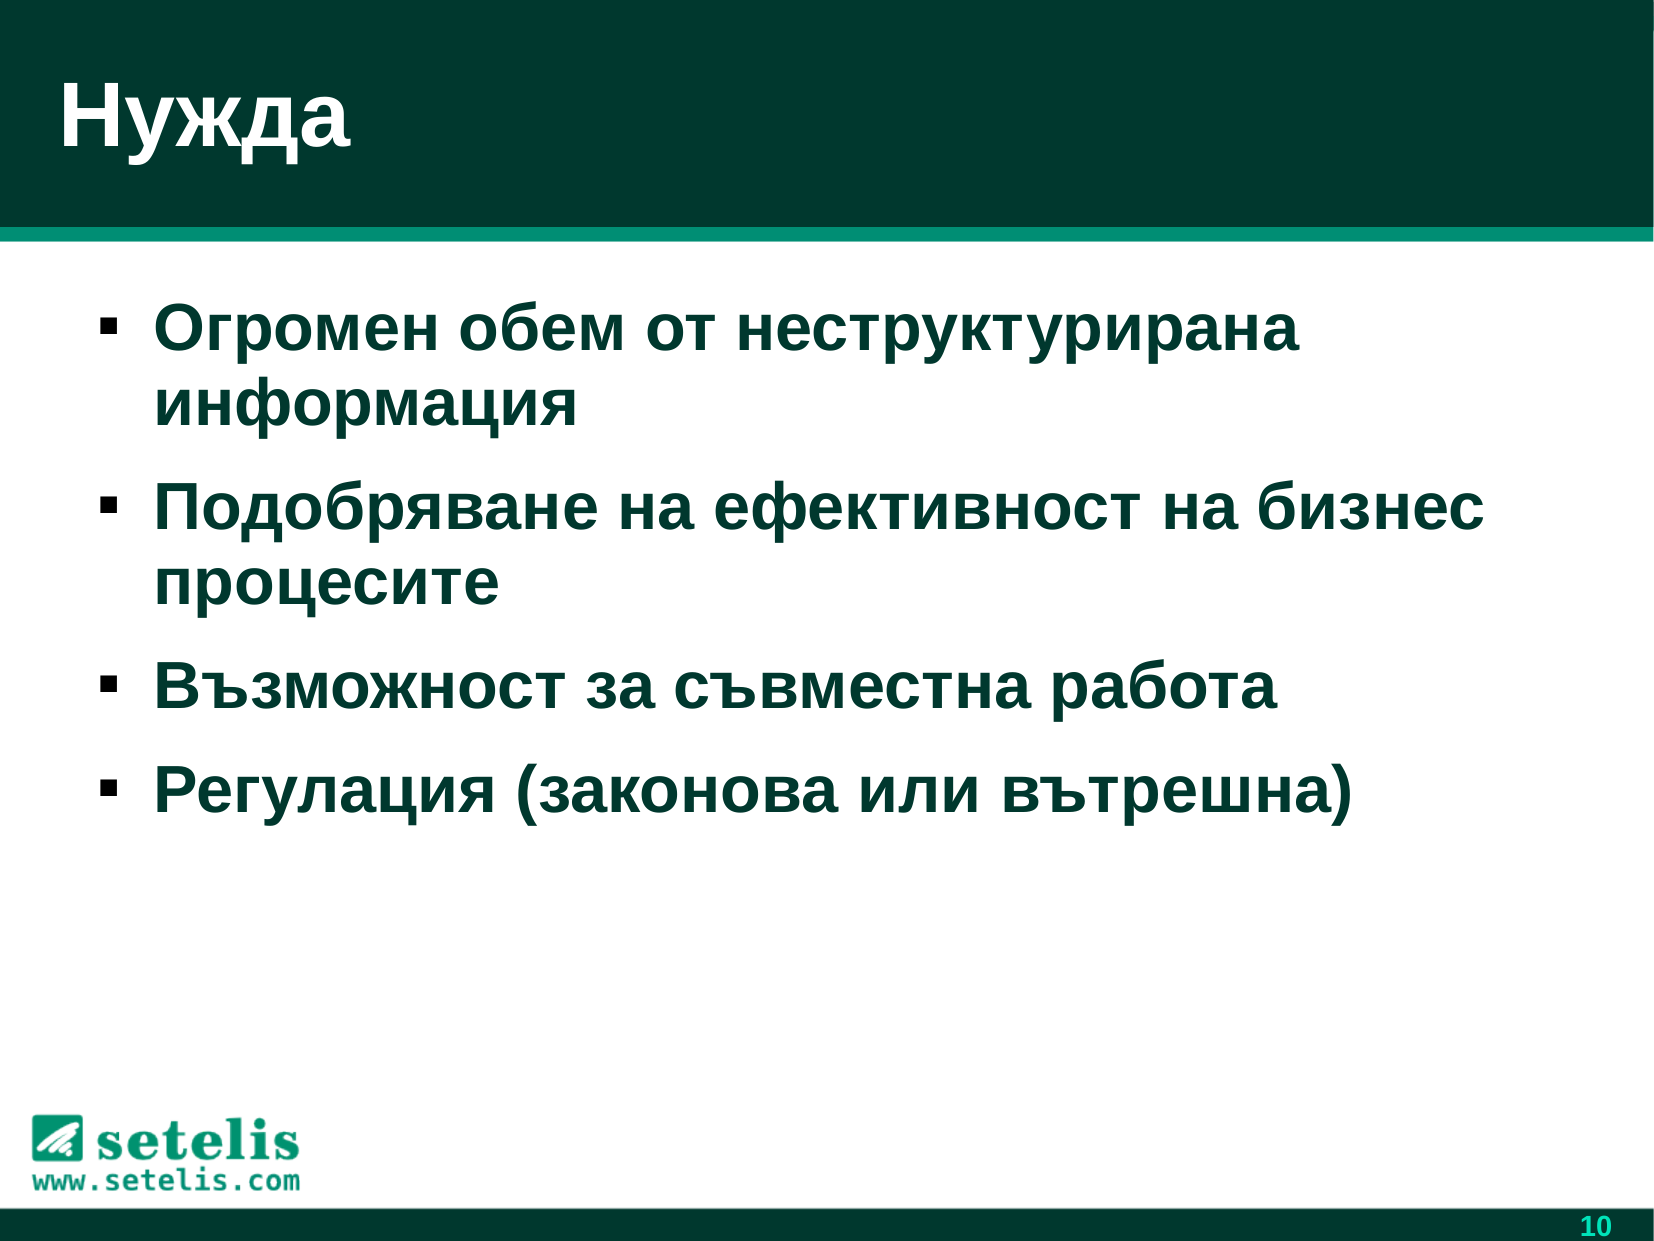

# Нужда
Огромен обем от неструктурирана информация
Подобряване на ефективност на бизнес процесите
Възможност за съвместна работа
Регулация (законова или вътрешна)
10